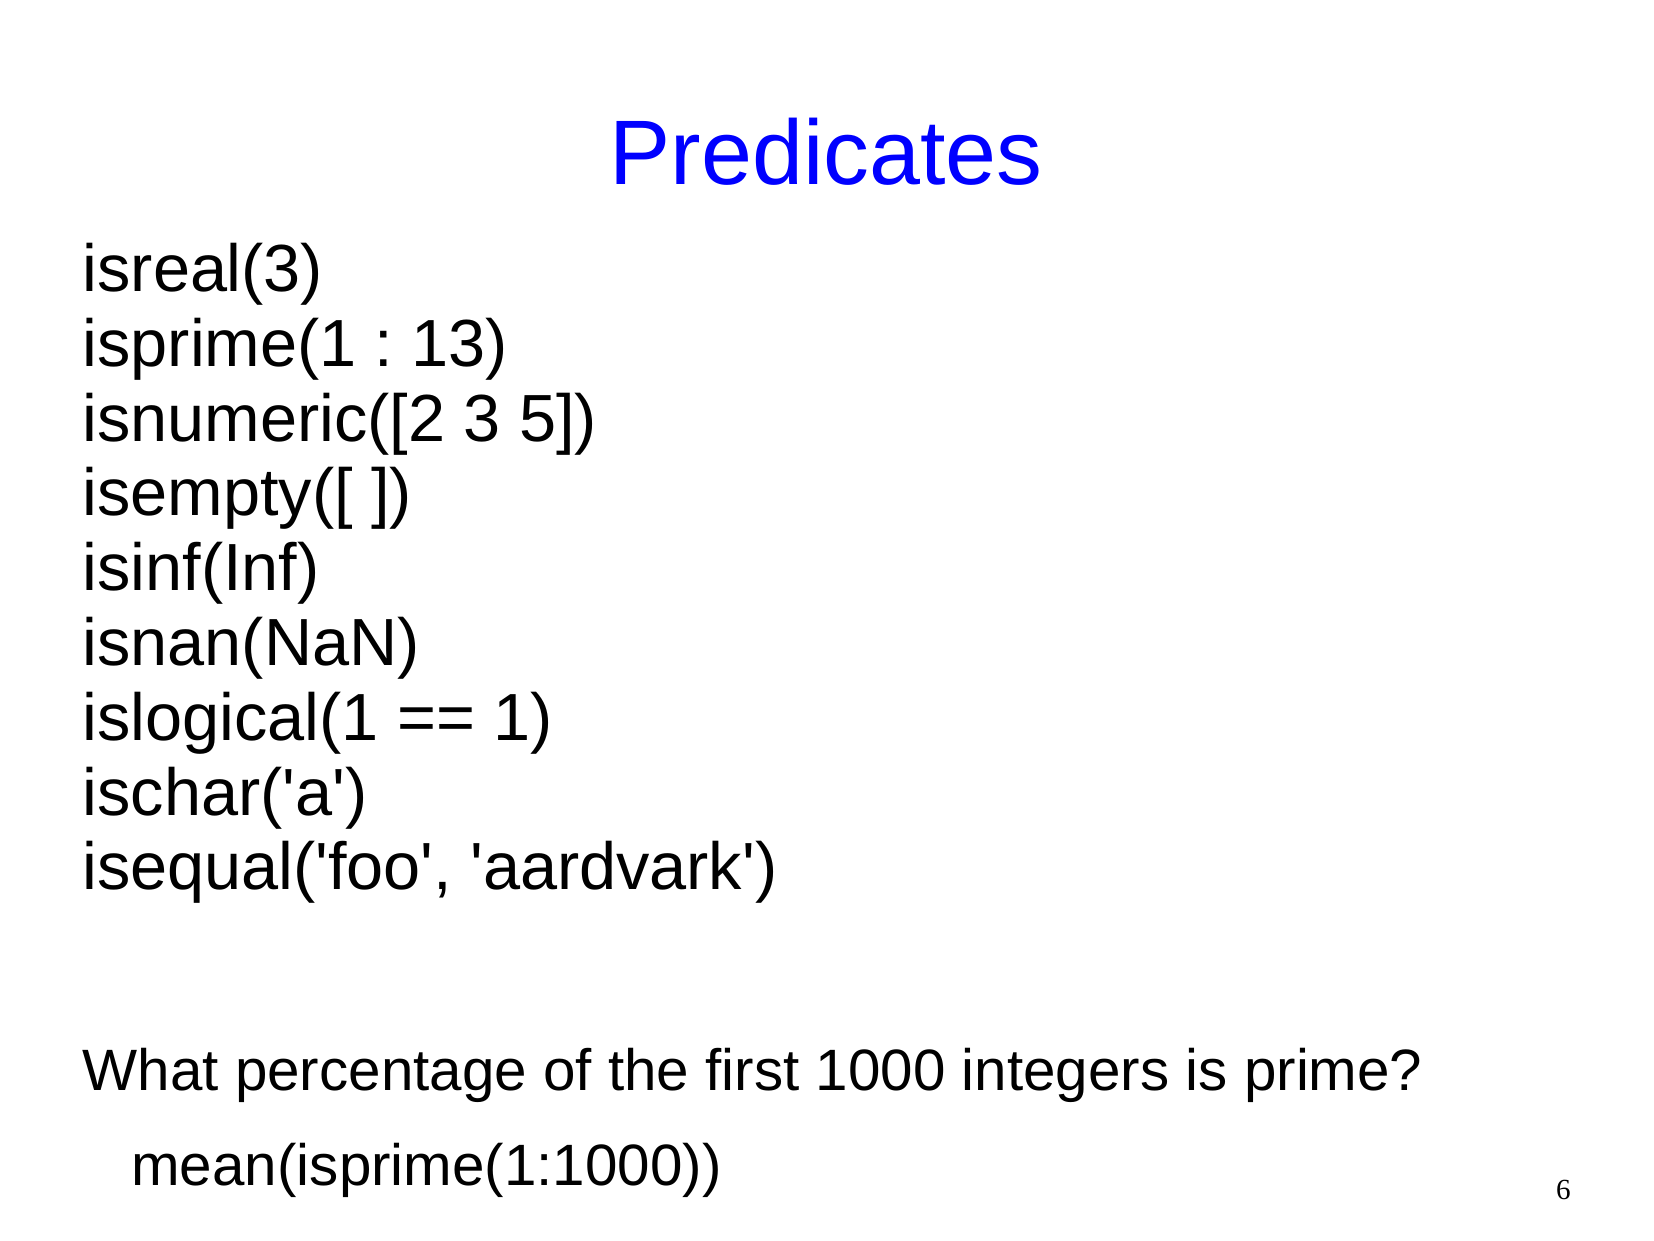

# Predicates
isreal(3)
isprime(1 : 13)
isnumeric([2 3 5])
isempty([ ])
isinf(Inf)
isnan(NaN)
islogical(1 == 1)
ischar('a')
isequal('foo', 'aardvark')
What percentage of the first 1000 integers is prime?
 mean(isprime(1:1000))
6